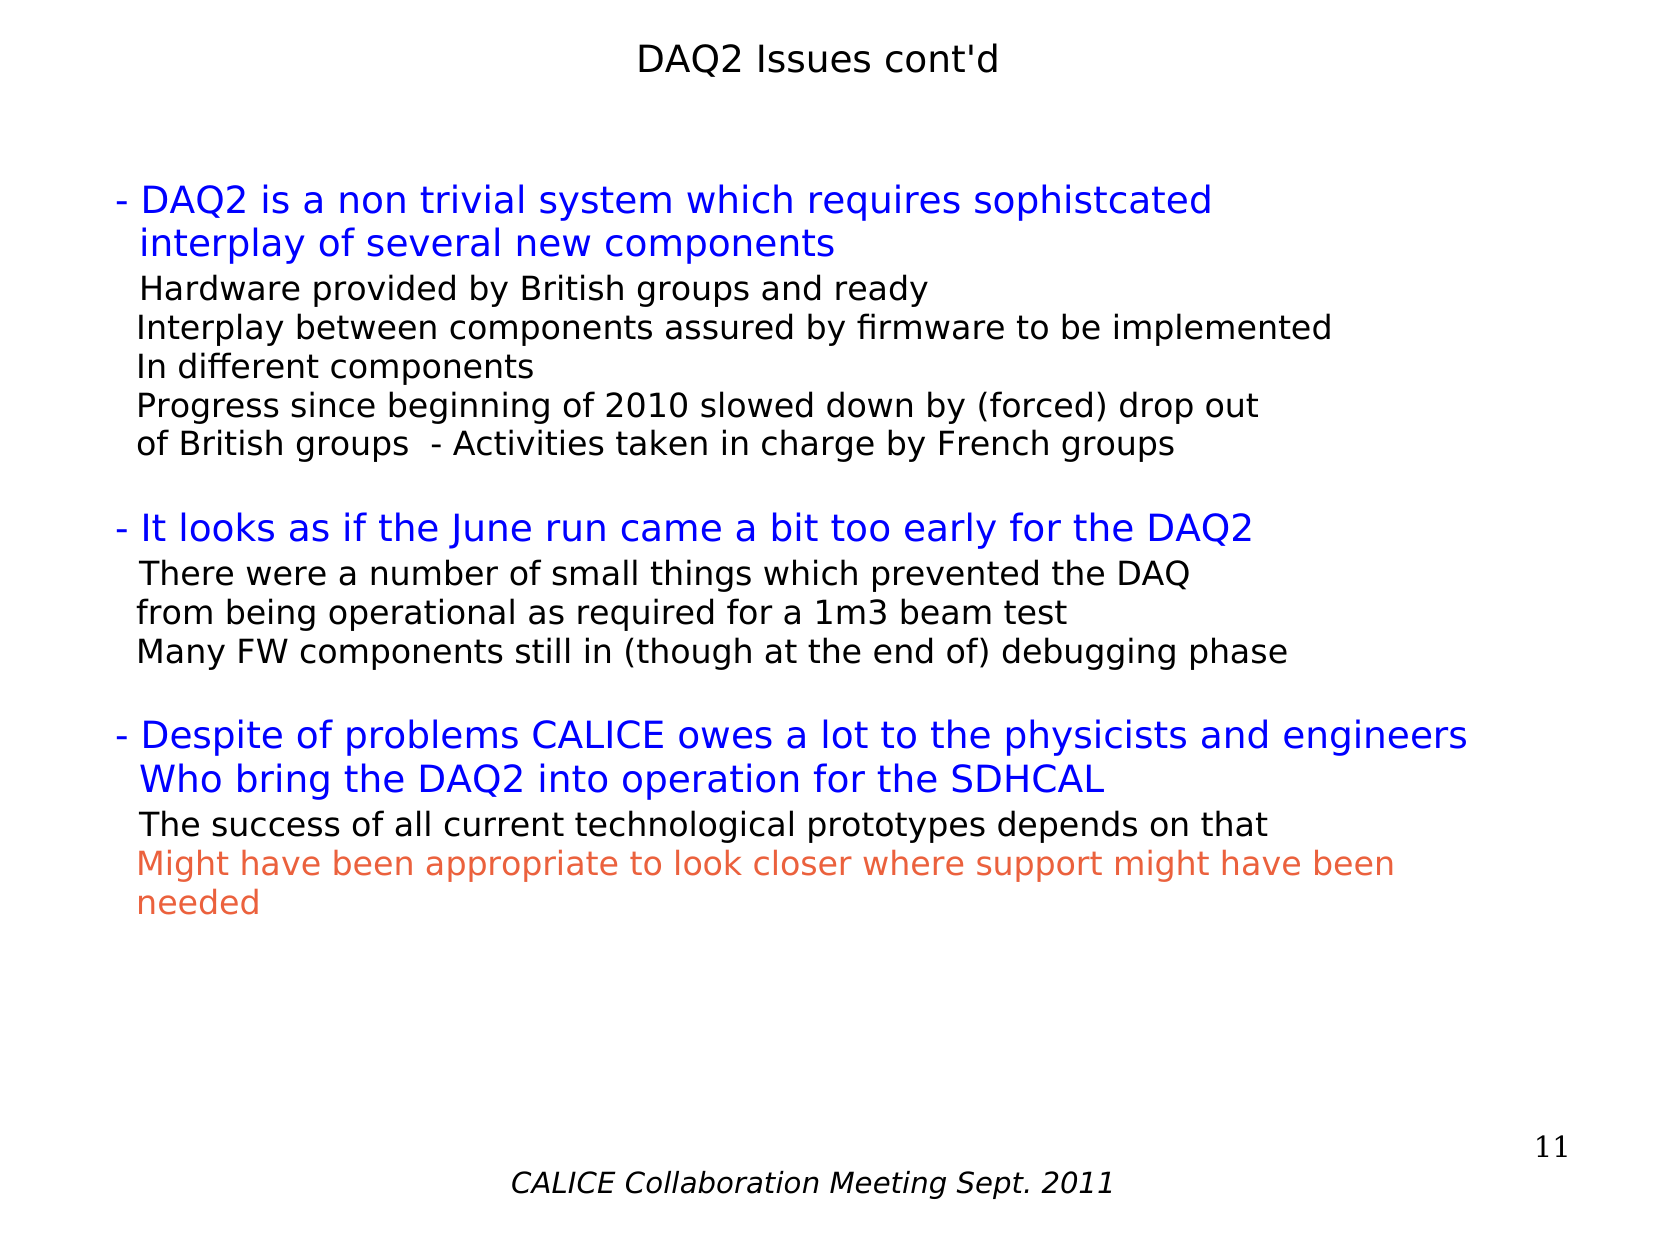

DAQ2 Issues cont'd
- DAQ2 is a non trivial system which requires sophistcated
 interplay of several new components
 Hardware provided by British groups and ready
 Interplay between components assured by firmware to be implemented
 In different components
 Progress since beginning of 2010 slowed down by (forced) drop out
 of British groups - Activities taken in charge by French groups
- It looks as if the June run came a bit too early for the DAQ2
 There were a number of small things which prevented the DAQ
 from being operational as required for a 1m3 beam test
 Many FW components still in (though at the end of) debugging phase
- Despite of problems CALICE owes a lot to the physicists and engineers
 Who bring the DAQ2 into operation for the SDHCAL
 The success of all current technological prototypes depends on that
 Might have been appropriate to look closer where support might have been
 needed
11